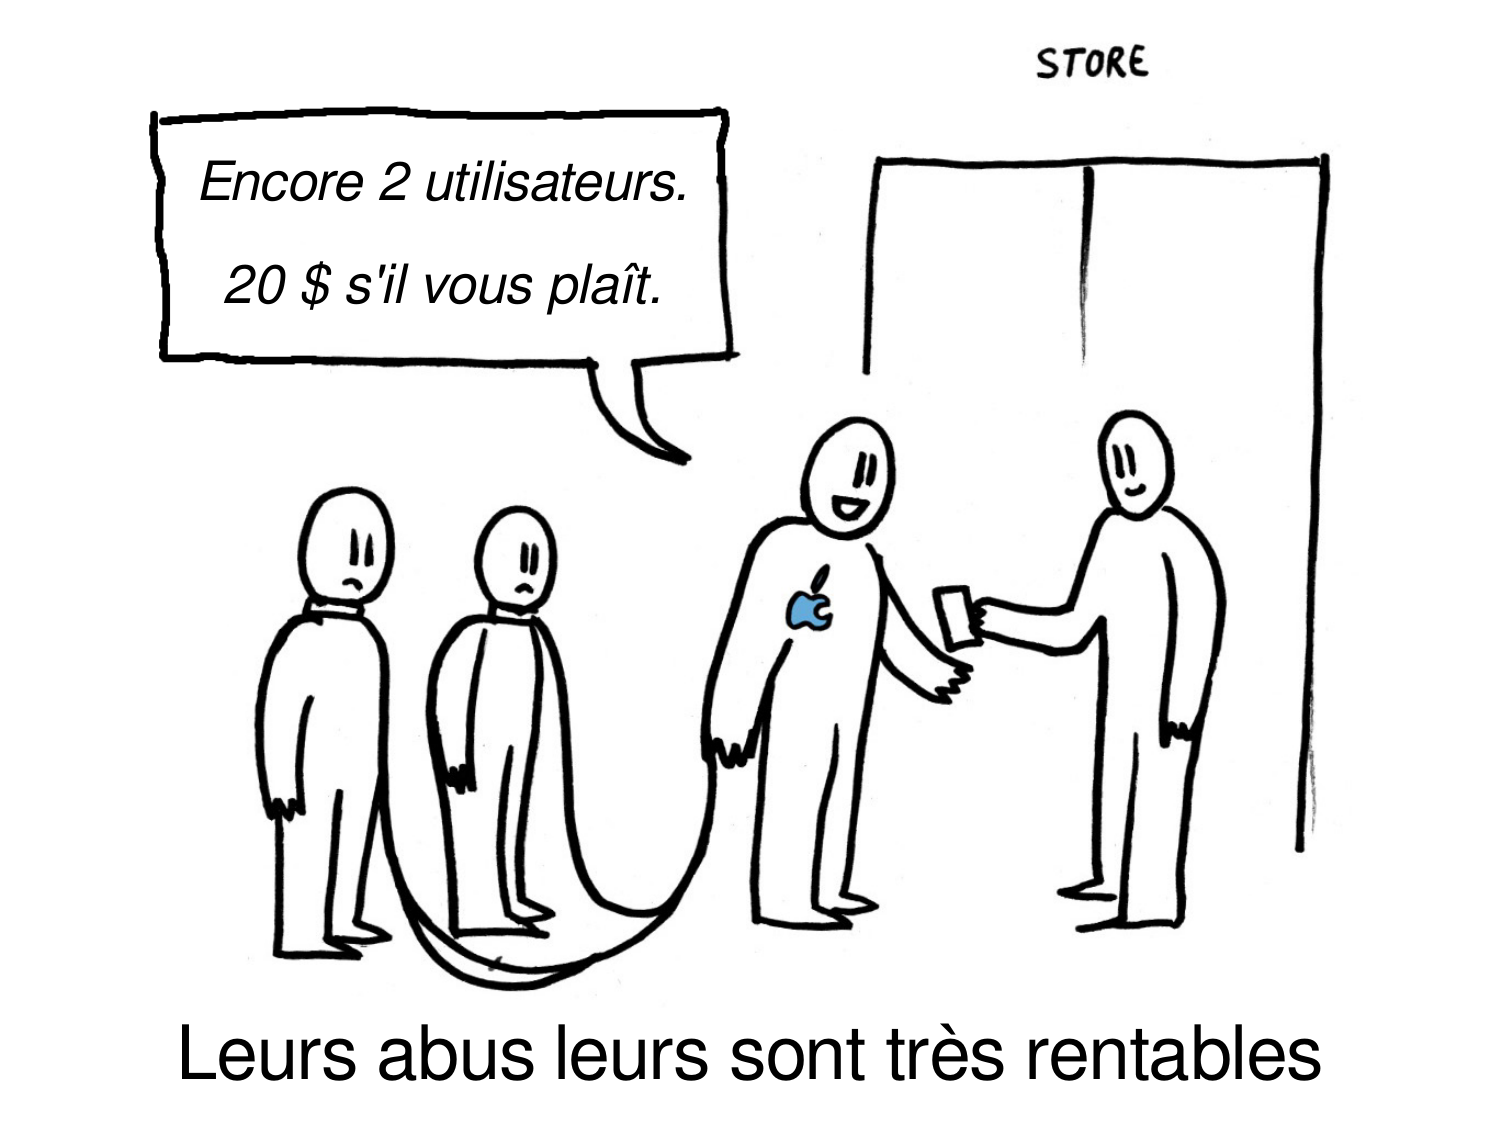

Encore 2 utilisateurs.
20 $ s'il vous plaît.
Leurs abus leurs sont très rentables